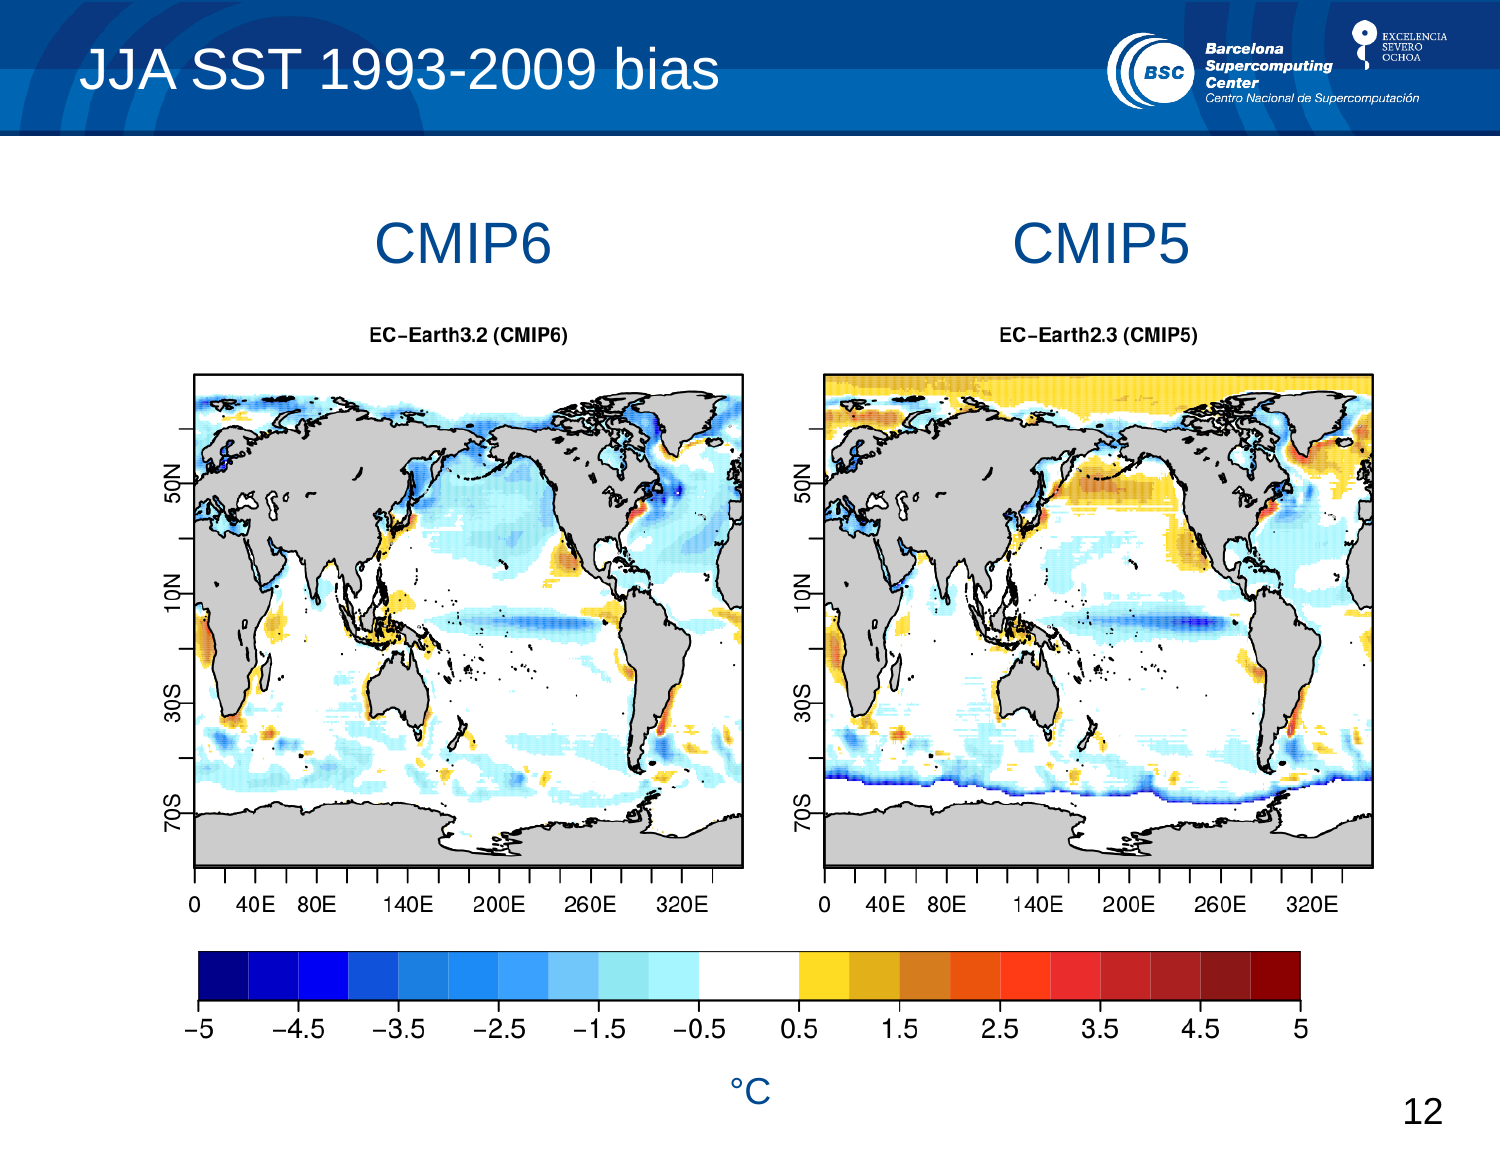

# JJA SST 1993-2009 bias
CMIP6
CMIP5
°C